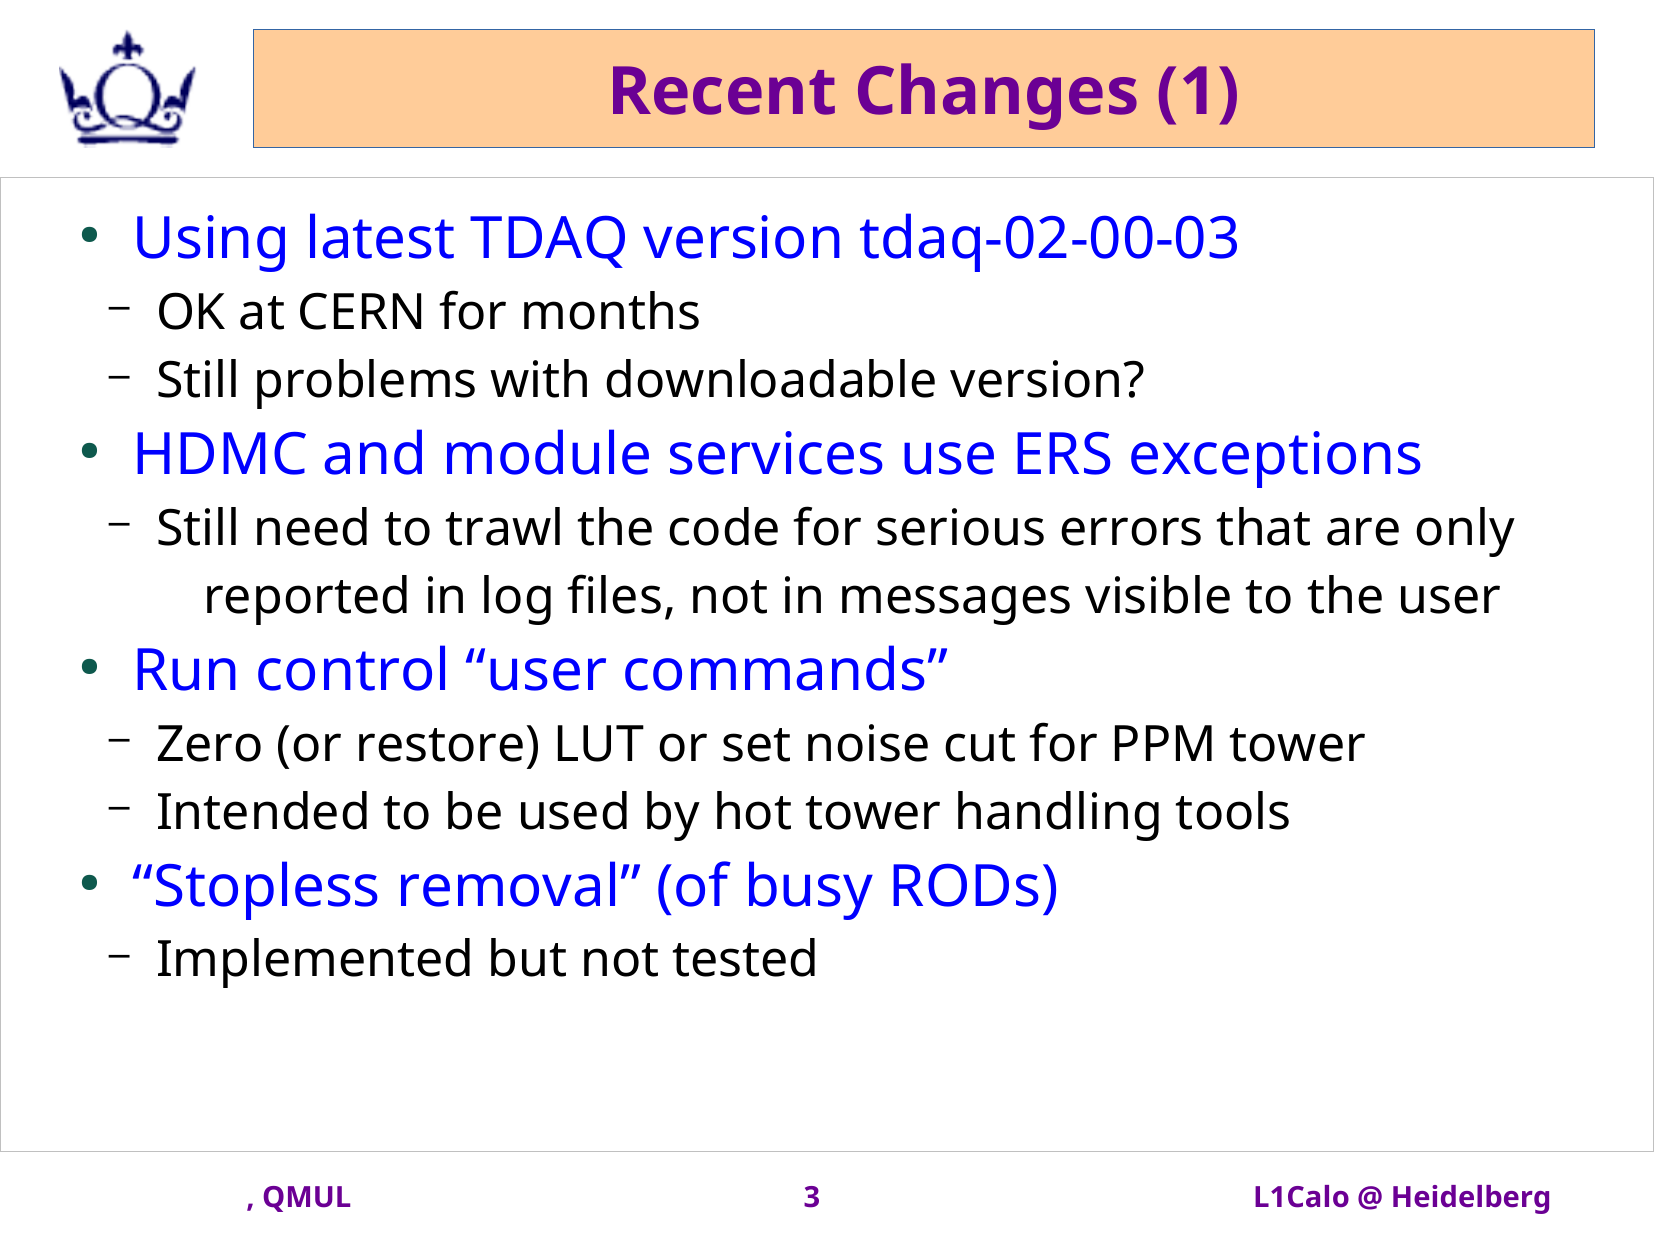

# Recent Changes (1)
Using latest TDAQ version tdaq-02-00-03
OK at CERN for months
Still problems with downloadable version?
HDMC and module services use ERS exceptions
Still need to trawl the code for serious errors that are only reported in log files, not in messages visible to the user
Run control “user commands”
Zero (or restore) LUT or set noise cut for PPM tower
Intended to be used by hot tower handling tools
“Stopless removal” (of busy RODs)
Implemented but not tested